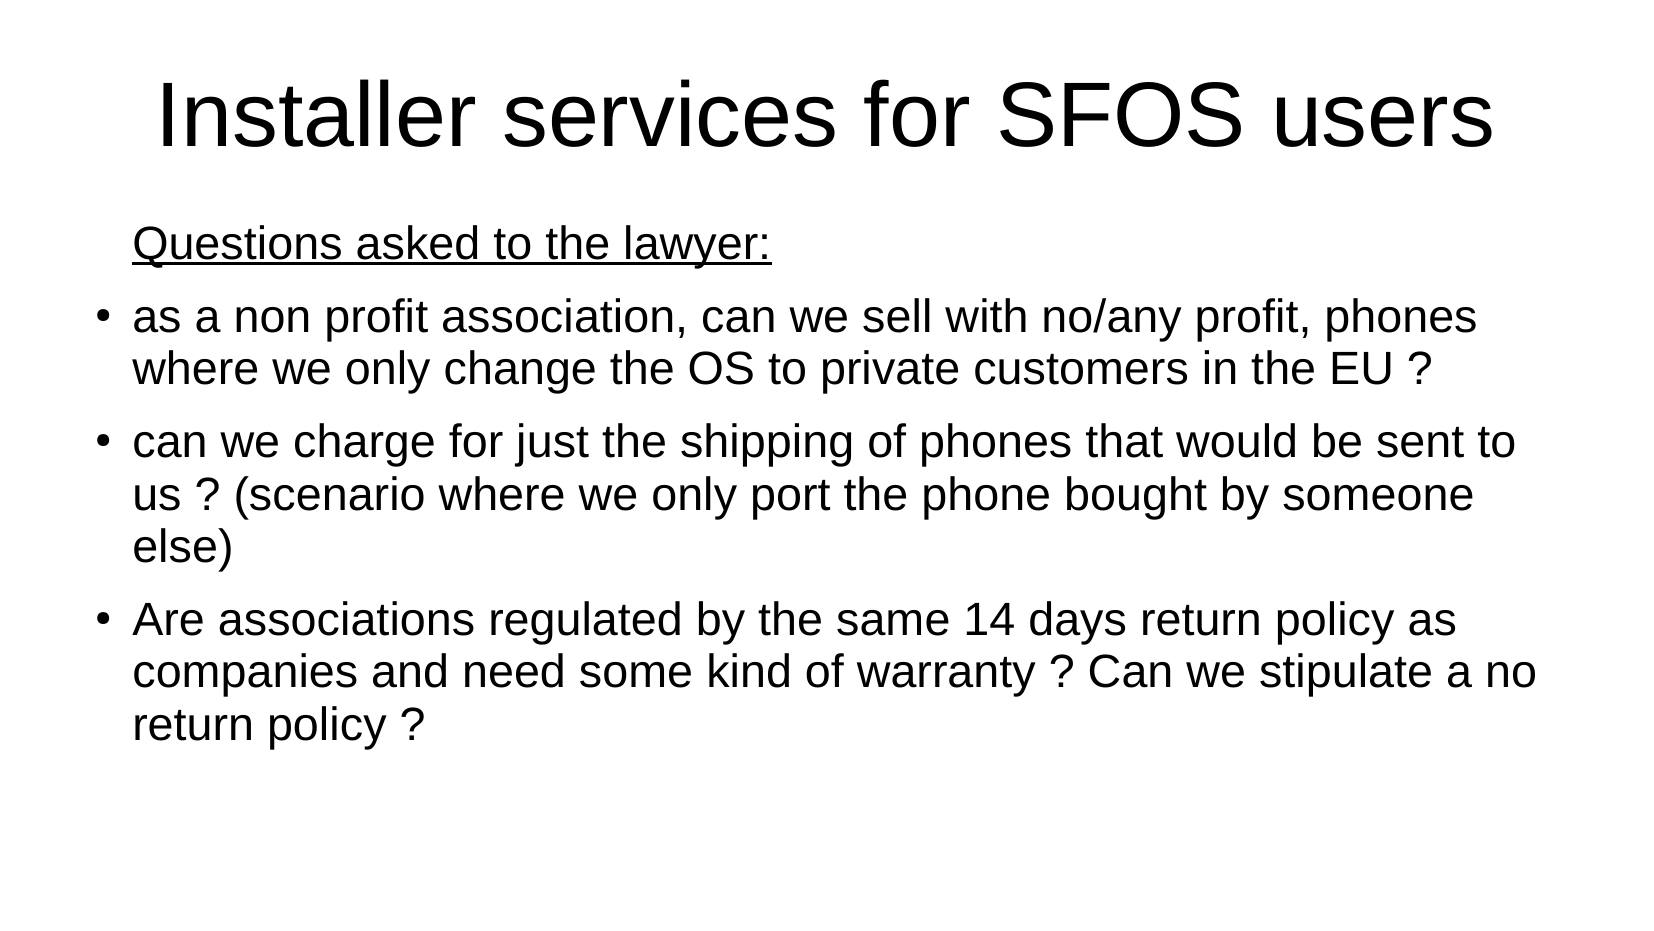

# Installer services for SFOS users
Questions asked to the lawyer:
as a non profit association, can we sell with no/any profit, phones where we only change the OS to private customers in the EU ?
can we charge for just the shipping of phones that would be sent to us ? (scenario where we only port the phone bought by someone else)
Are associations regulated by the same 14 days return policy as companies and need some kind of warranty ? Can we stipulate a no return policy ?